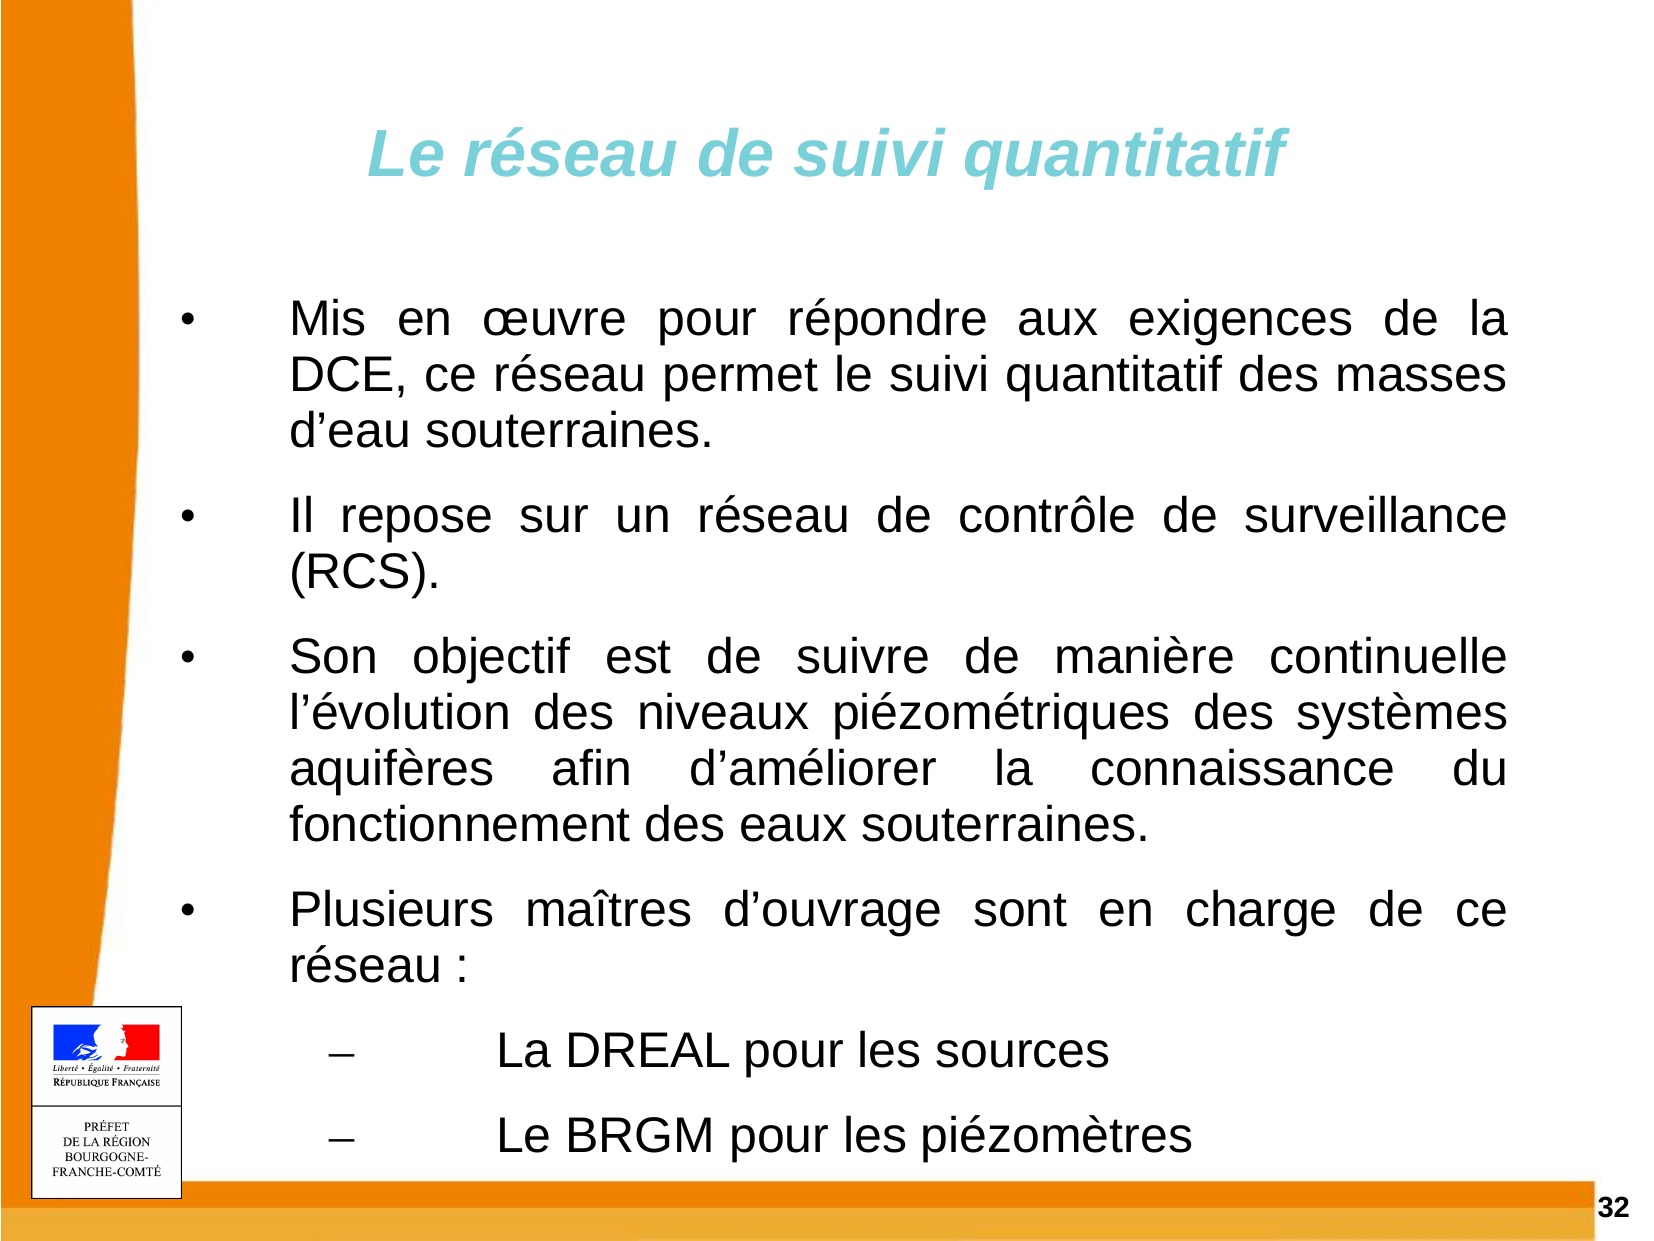

# Le réseau de suivi quantitatif
•	Mis en œuvre pour répondre aux exigences de la DCE, ce réseau permet le suivi quantitatif des masses d’eau souterraines.
•	Il repose sur un réseau de contrôle de surveillance (RCS).
•	Son objectif est de suivre de manière continuelle l’évolution des niveaux piézométriques des systèmes aquifères afin d’améliorer la connaissance du fonctionnement des eaux souterraines.
•	Plusieurs maîtres d’ouvrage sont en charge de ce réseau :
–	La DREAL pour les sources
–	Le BRGM pour les piézomètres
32